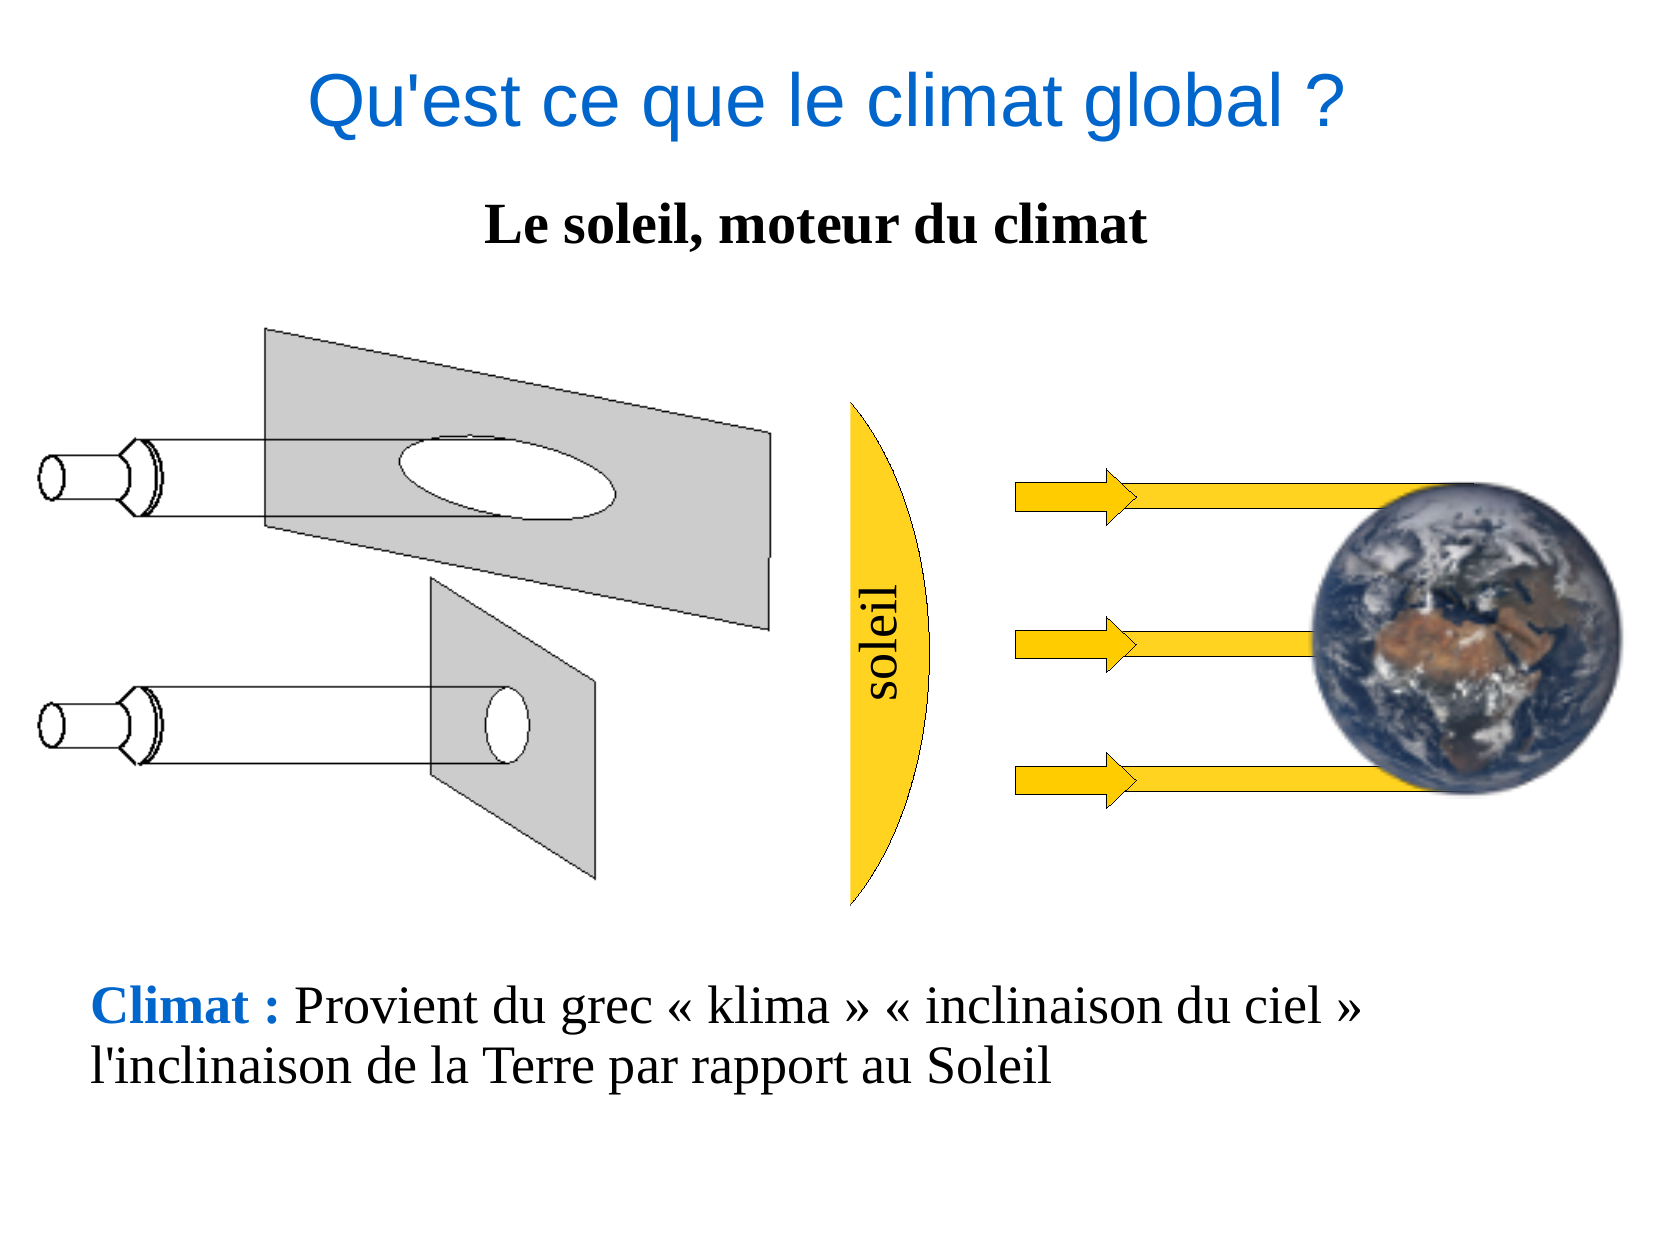

Qu'est ce que le climat global ?
Le soleil, moteur du climat
soleil
Climat : Provient du grec « klima » « inclinaison du ciel » l'inclinaison de la Terre par rapport au Soleil